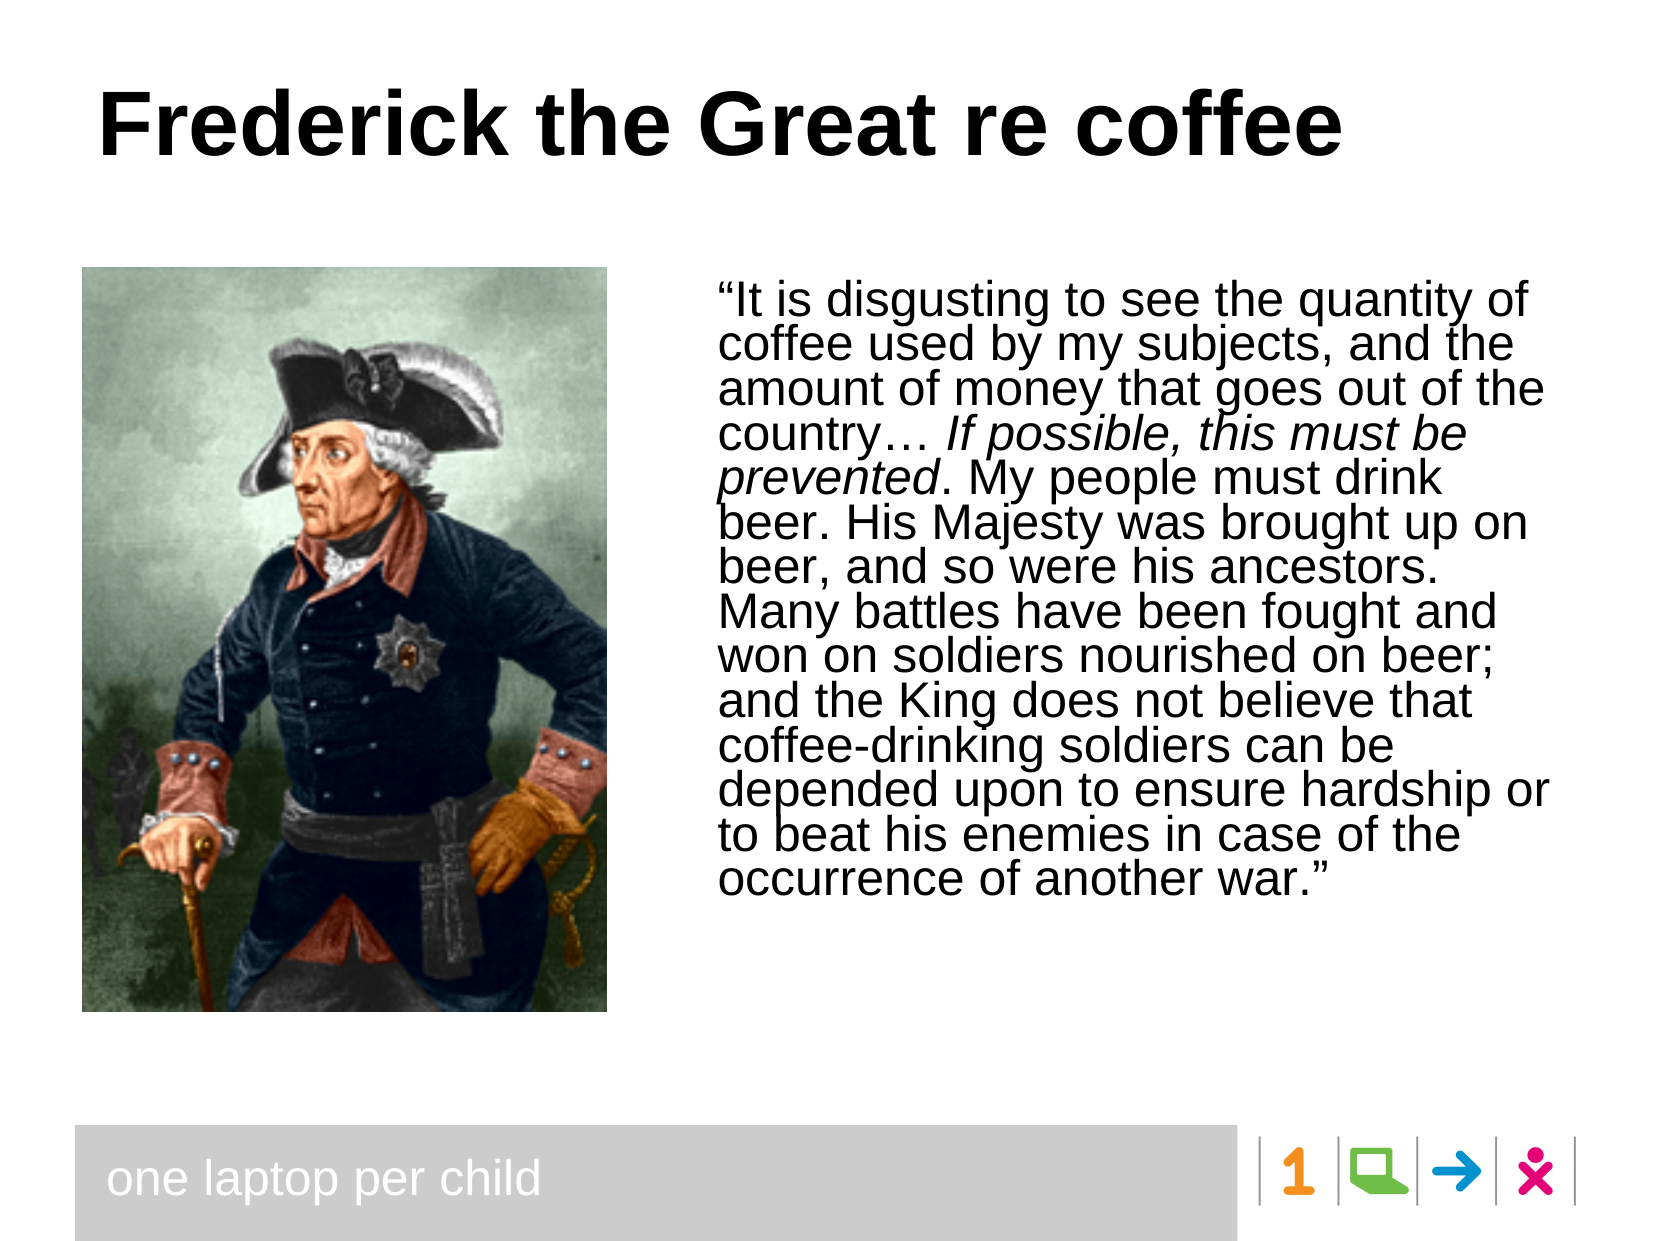

# Frederick the Great re coffee
	“It is disgusting to see the quantity of coffee used by my subjects, and the amount of money that goes out of the country… If possible, this must be prevented. My people must drink beer. His Majesty was brought up on beer, and so were his ancestors. Many battles have been fought and won on soldiers nourished on beer; and the King does not believe that coffee-drinking soldiers can be depended upon to ensure hardship or to beat his enemies in case of the occurrence of another war.”